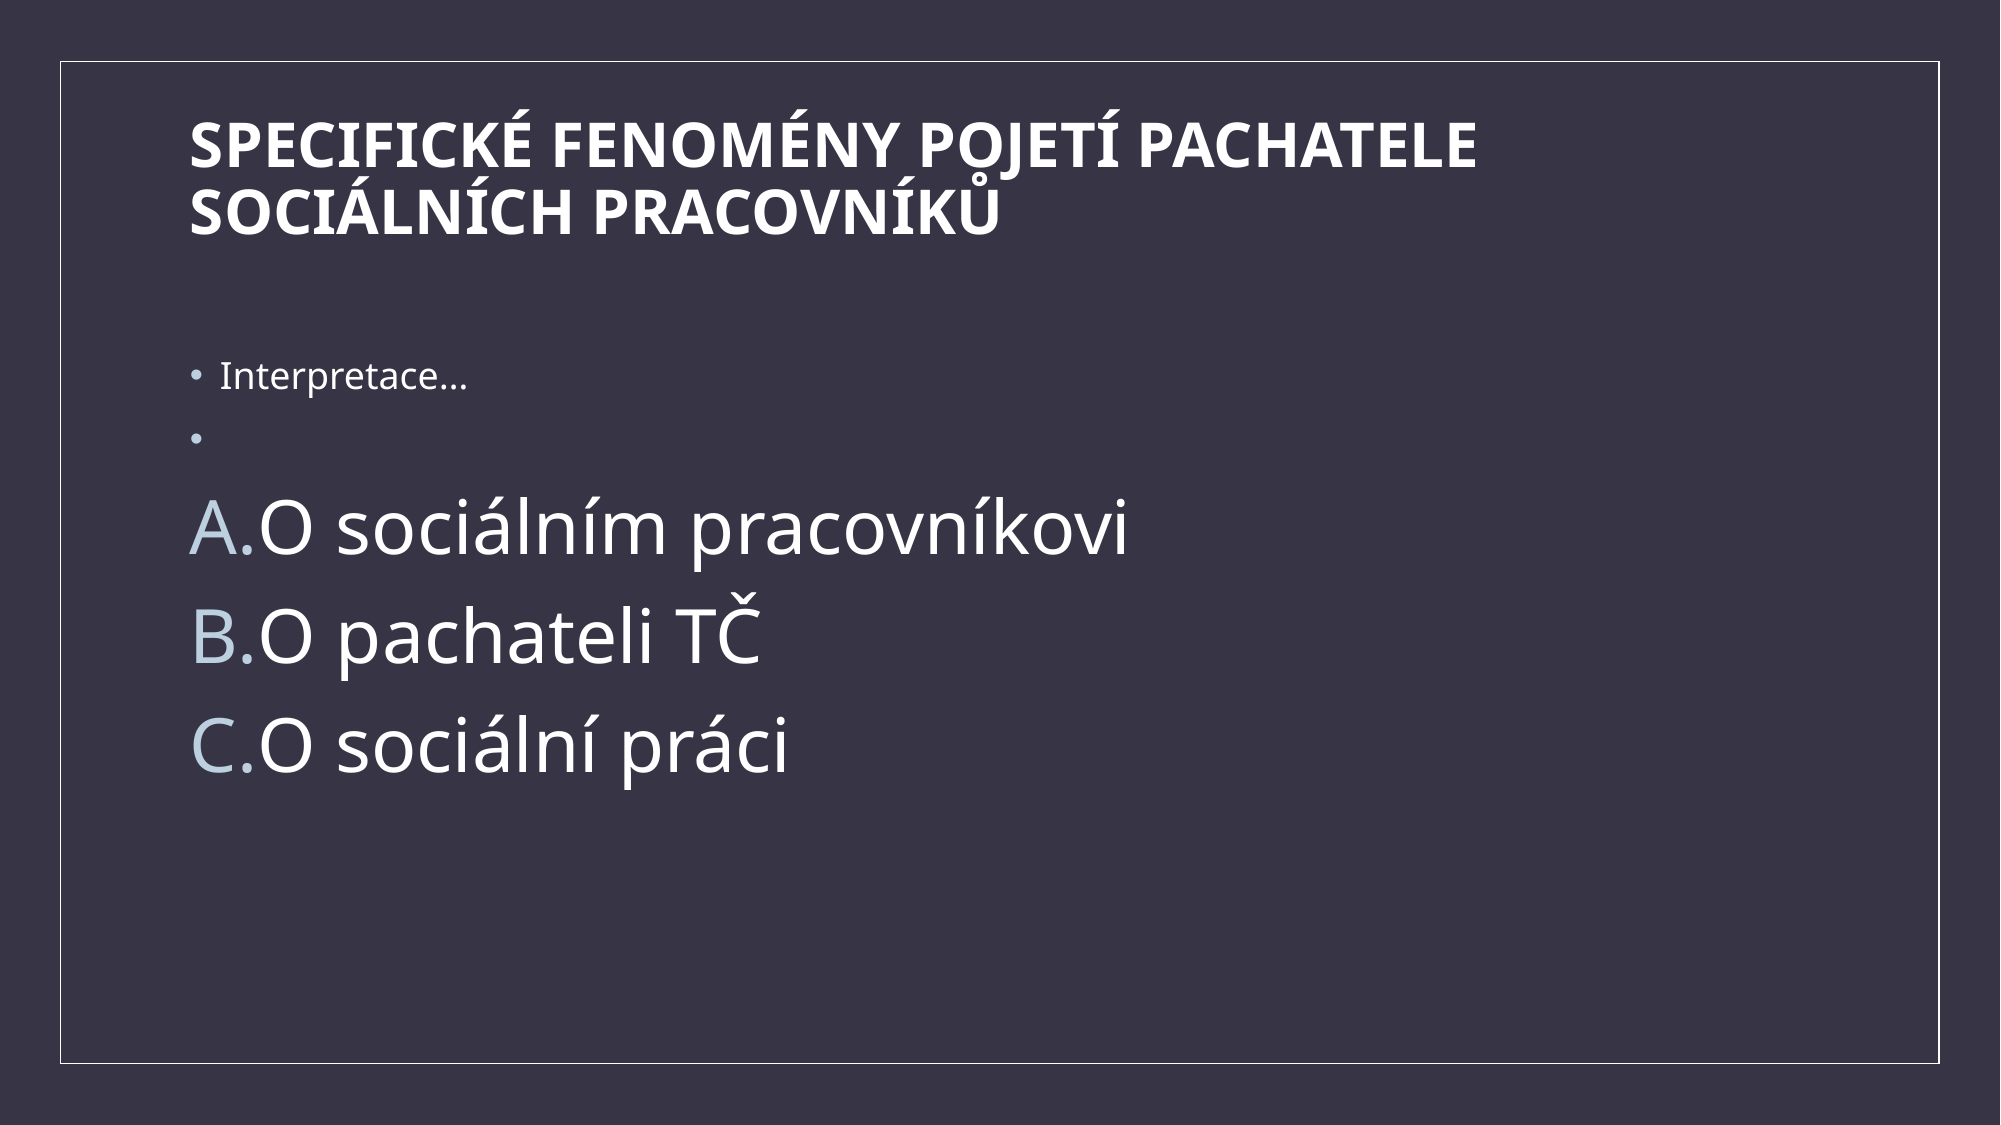

# Specifické fenomény pojetí pachatele sociálních pracovníků
Interpretace…
O sociálním pracovníkovi
O pachateli TČ
O sociální práci